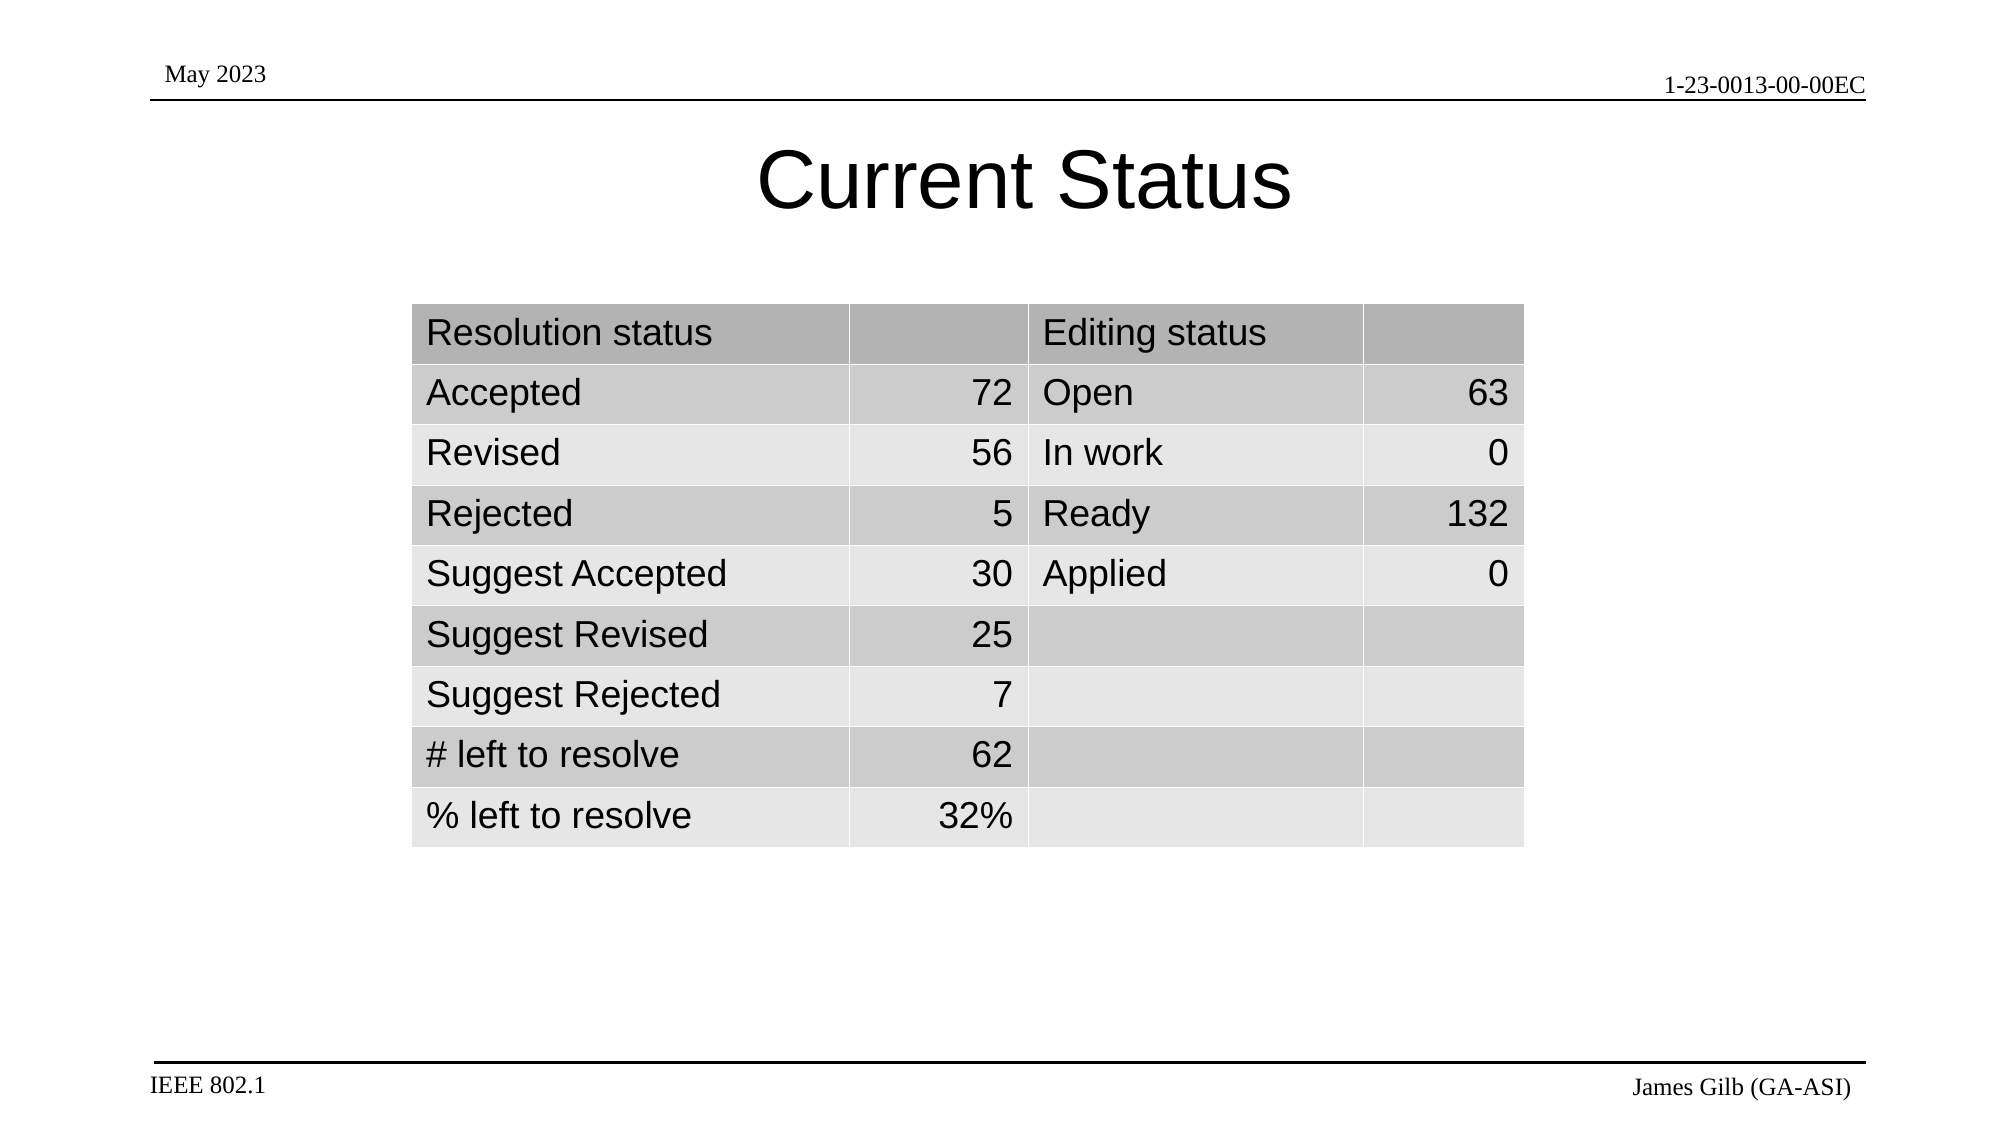

# Current Status
| Resolution status | | Editing status | |
| --- | --- | --- | --- |
| Accepted | 72 | Open | 63 |
| Revised | 56 | In work | 0 |
| Rejected | 5 | Ready | 132 |
| Suggest Accepted | 30 | Applied | 0 |
| Suggest Revised | 25 | | |
| Suggest Rejected | 7 | | |
| # left to resolve | 62 | | |
| % left to resolve | 32% | | |